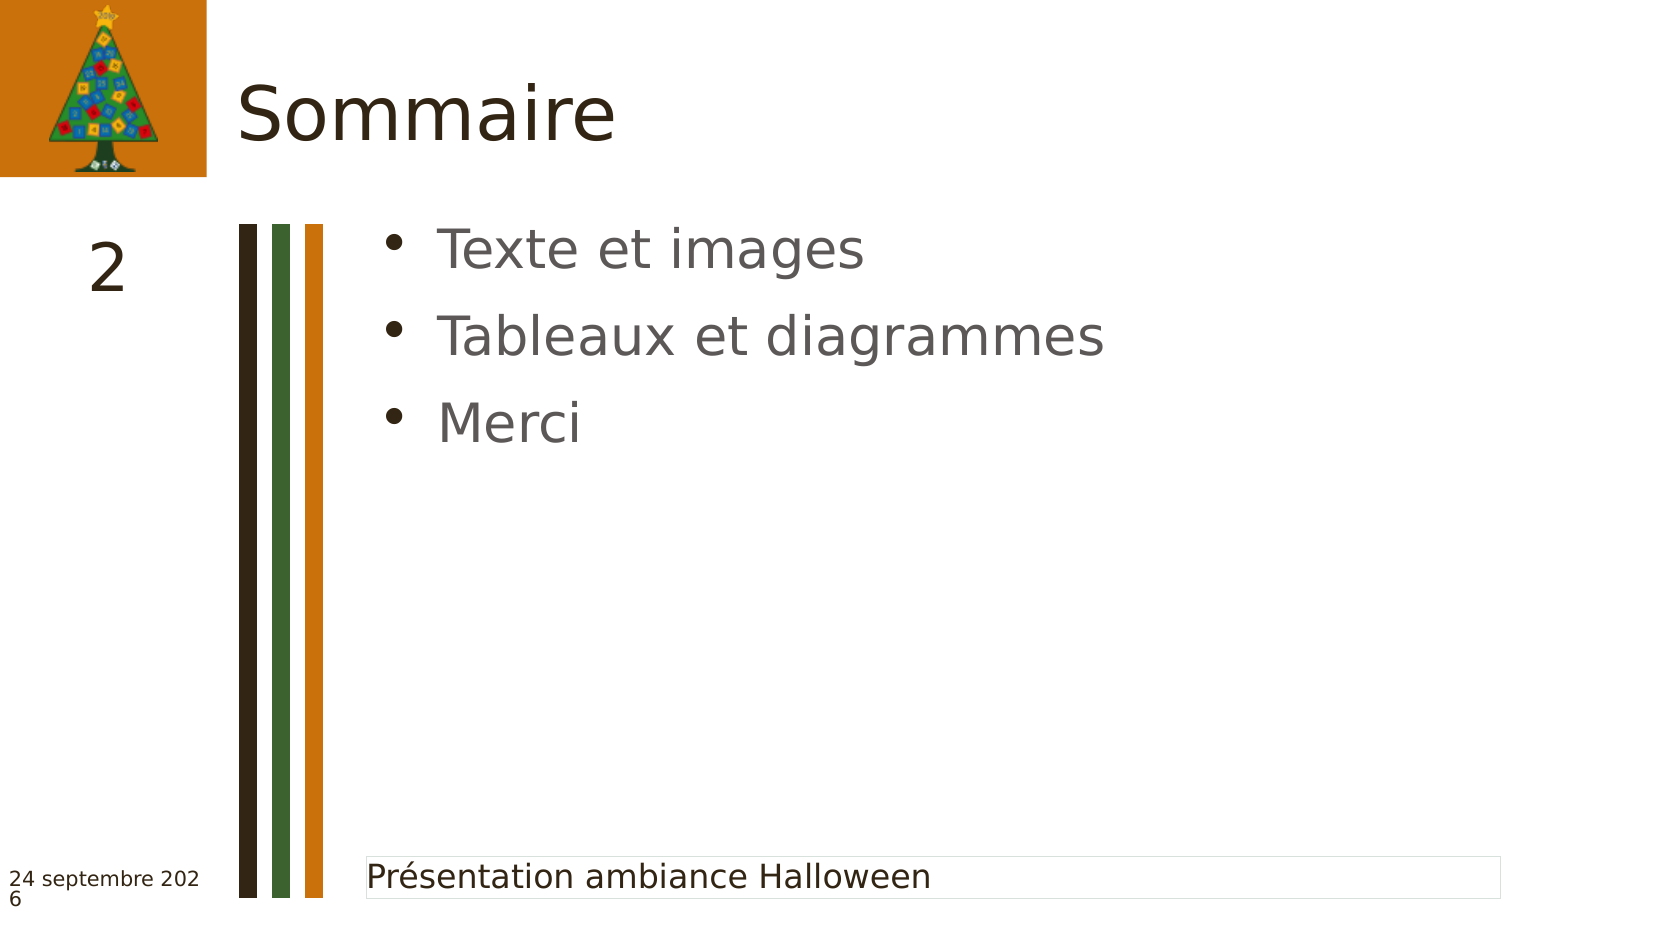

# Sommaire
2
Texte et images
Tableaux et diagrammes
Merci
Présentation ambiance Halloween